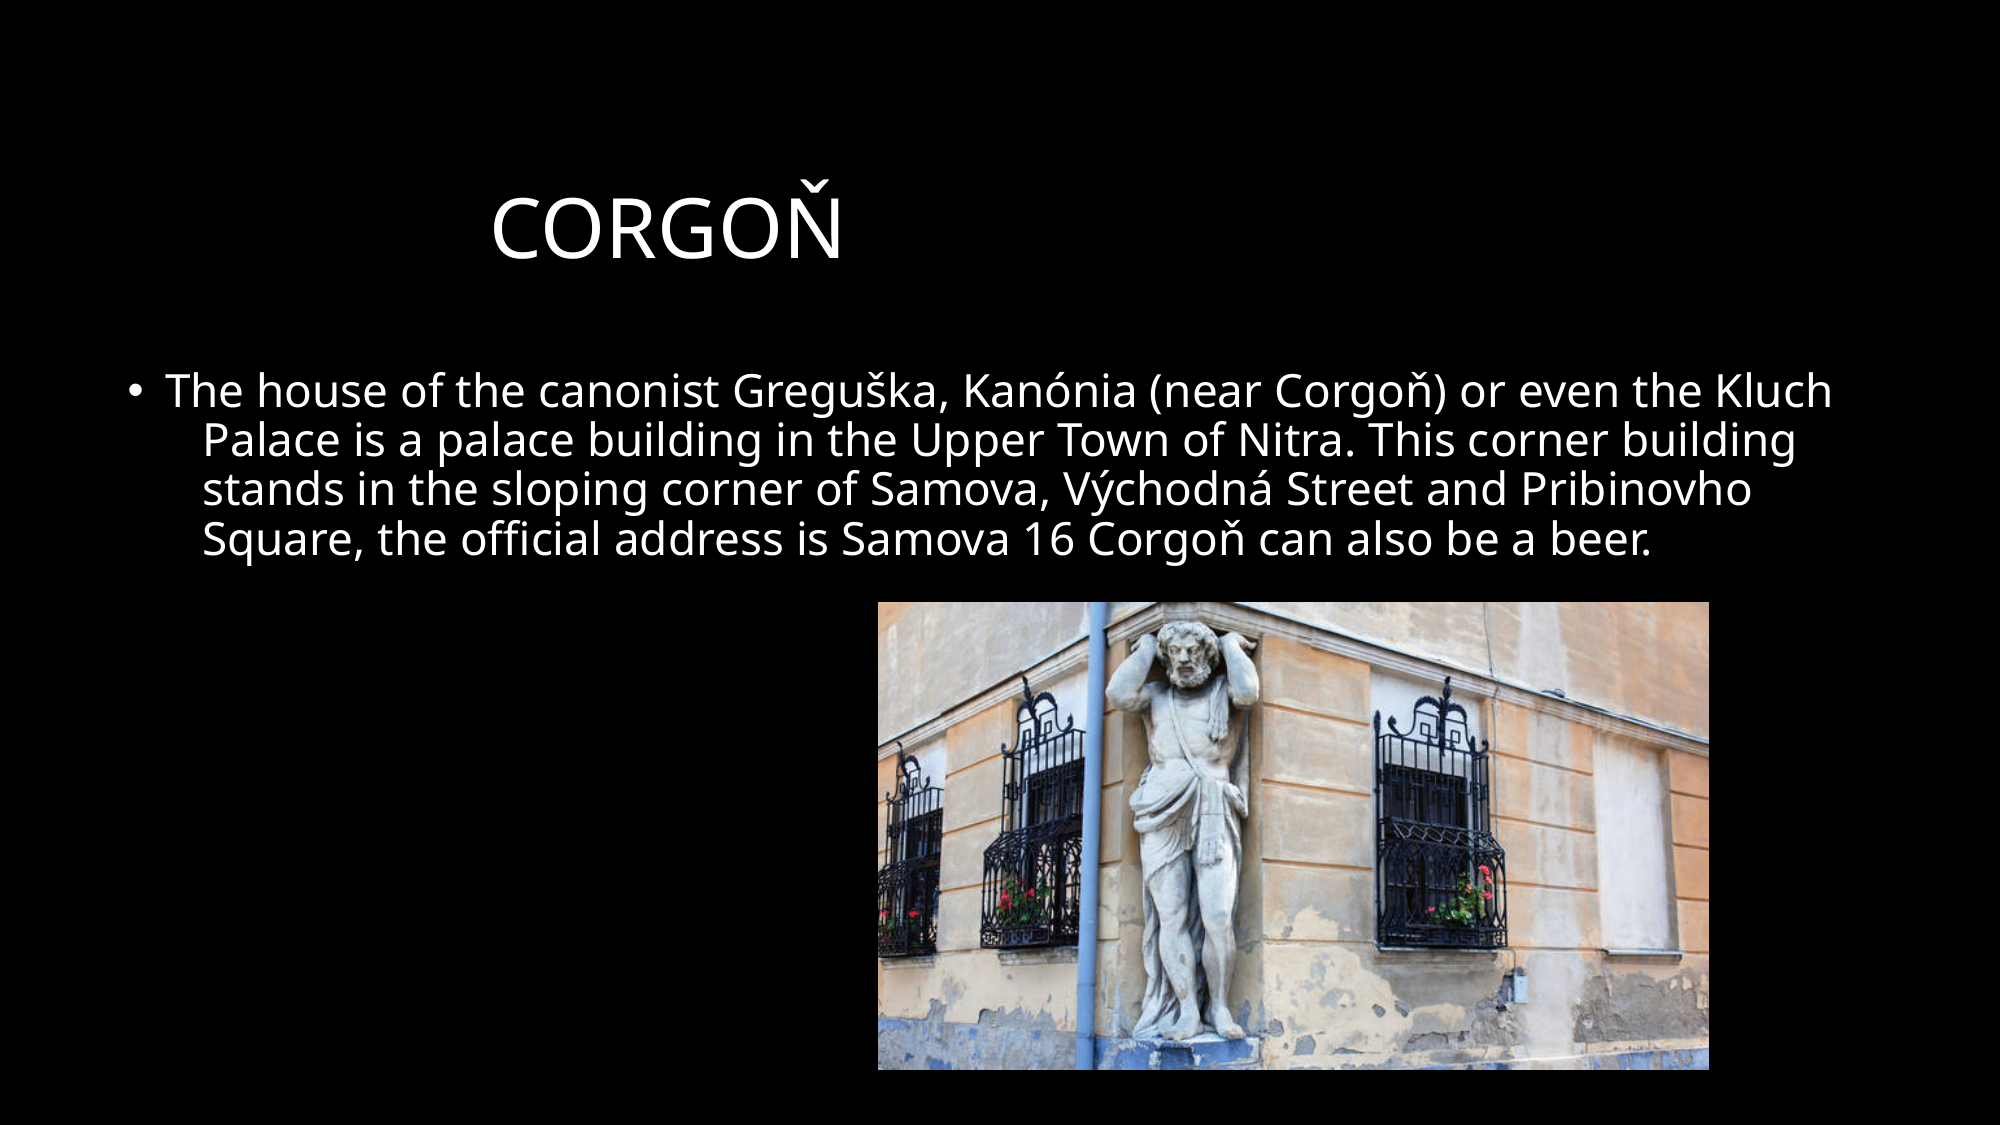

# Corgoň
The house of the canonist Greguška, Kanónia (near Corgoň) or even the Kluch Palace is a palace building in the Upper Town of Nitra. This corner building stands in the sloping corner of Samova, Východná Street and Pribinovho Square, the official address is Samova 16 Corgoň can also be a beer.